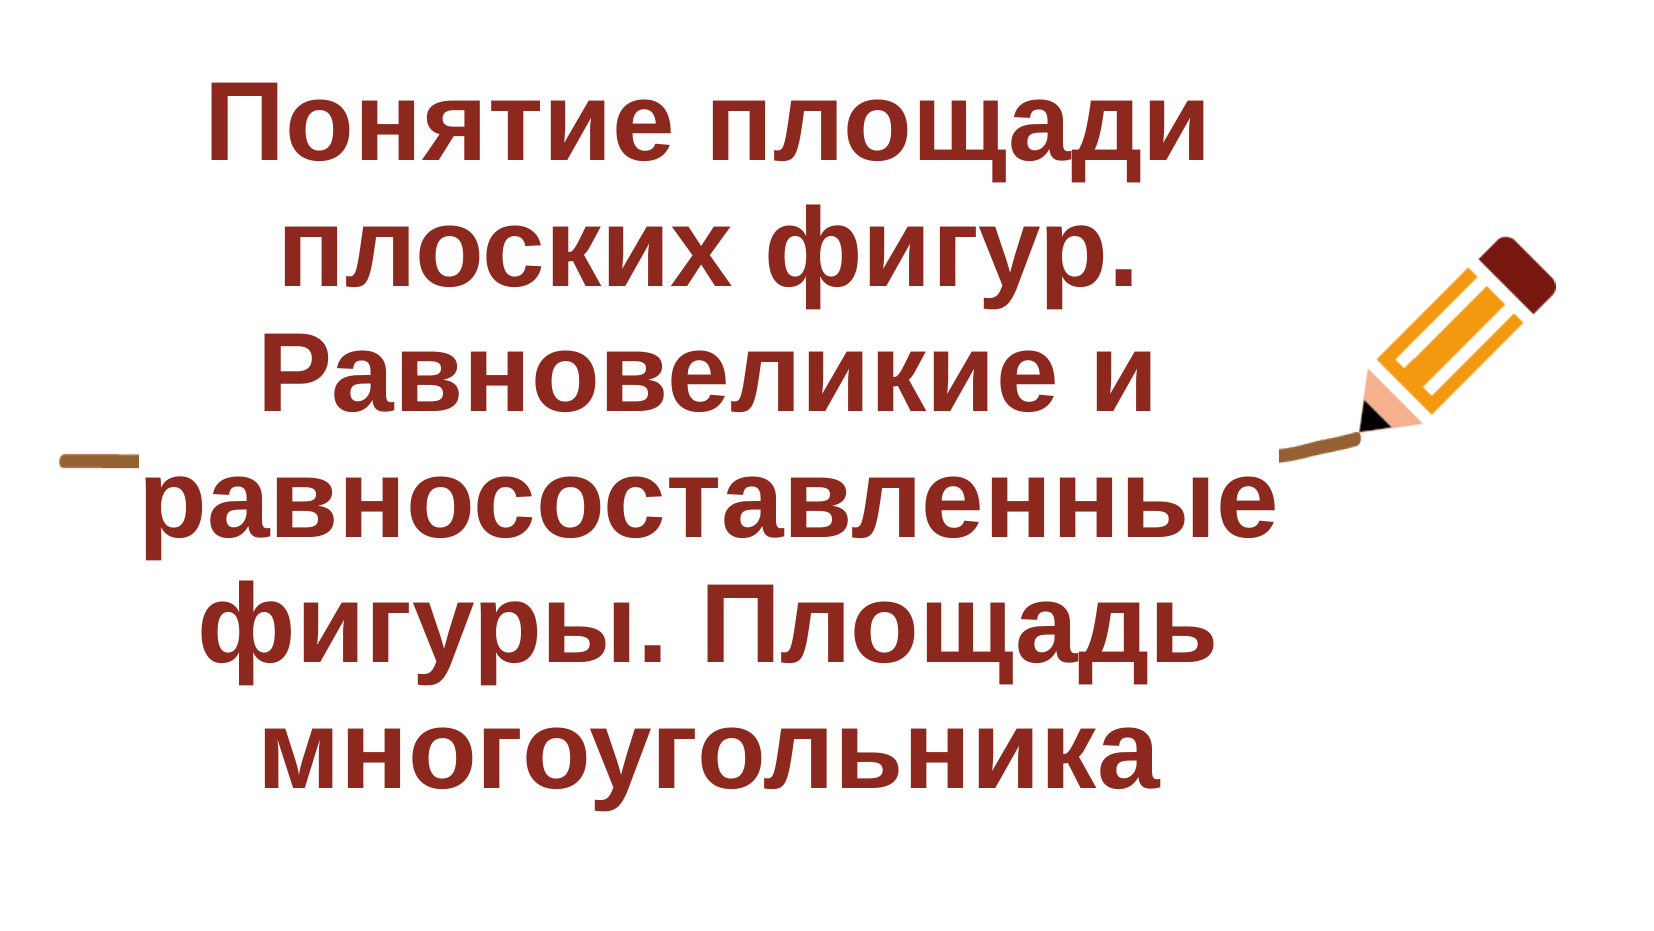

# Понятие площади плоских фигур. Равновеликие и равносоставленные фигуры. Площадь многоугольника